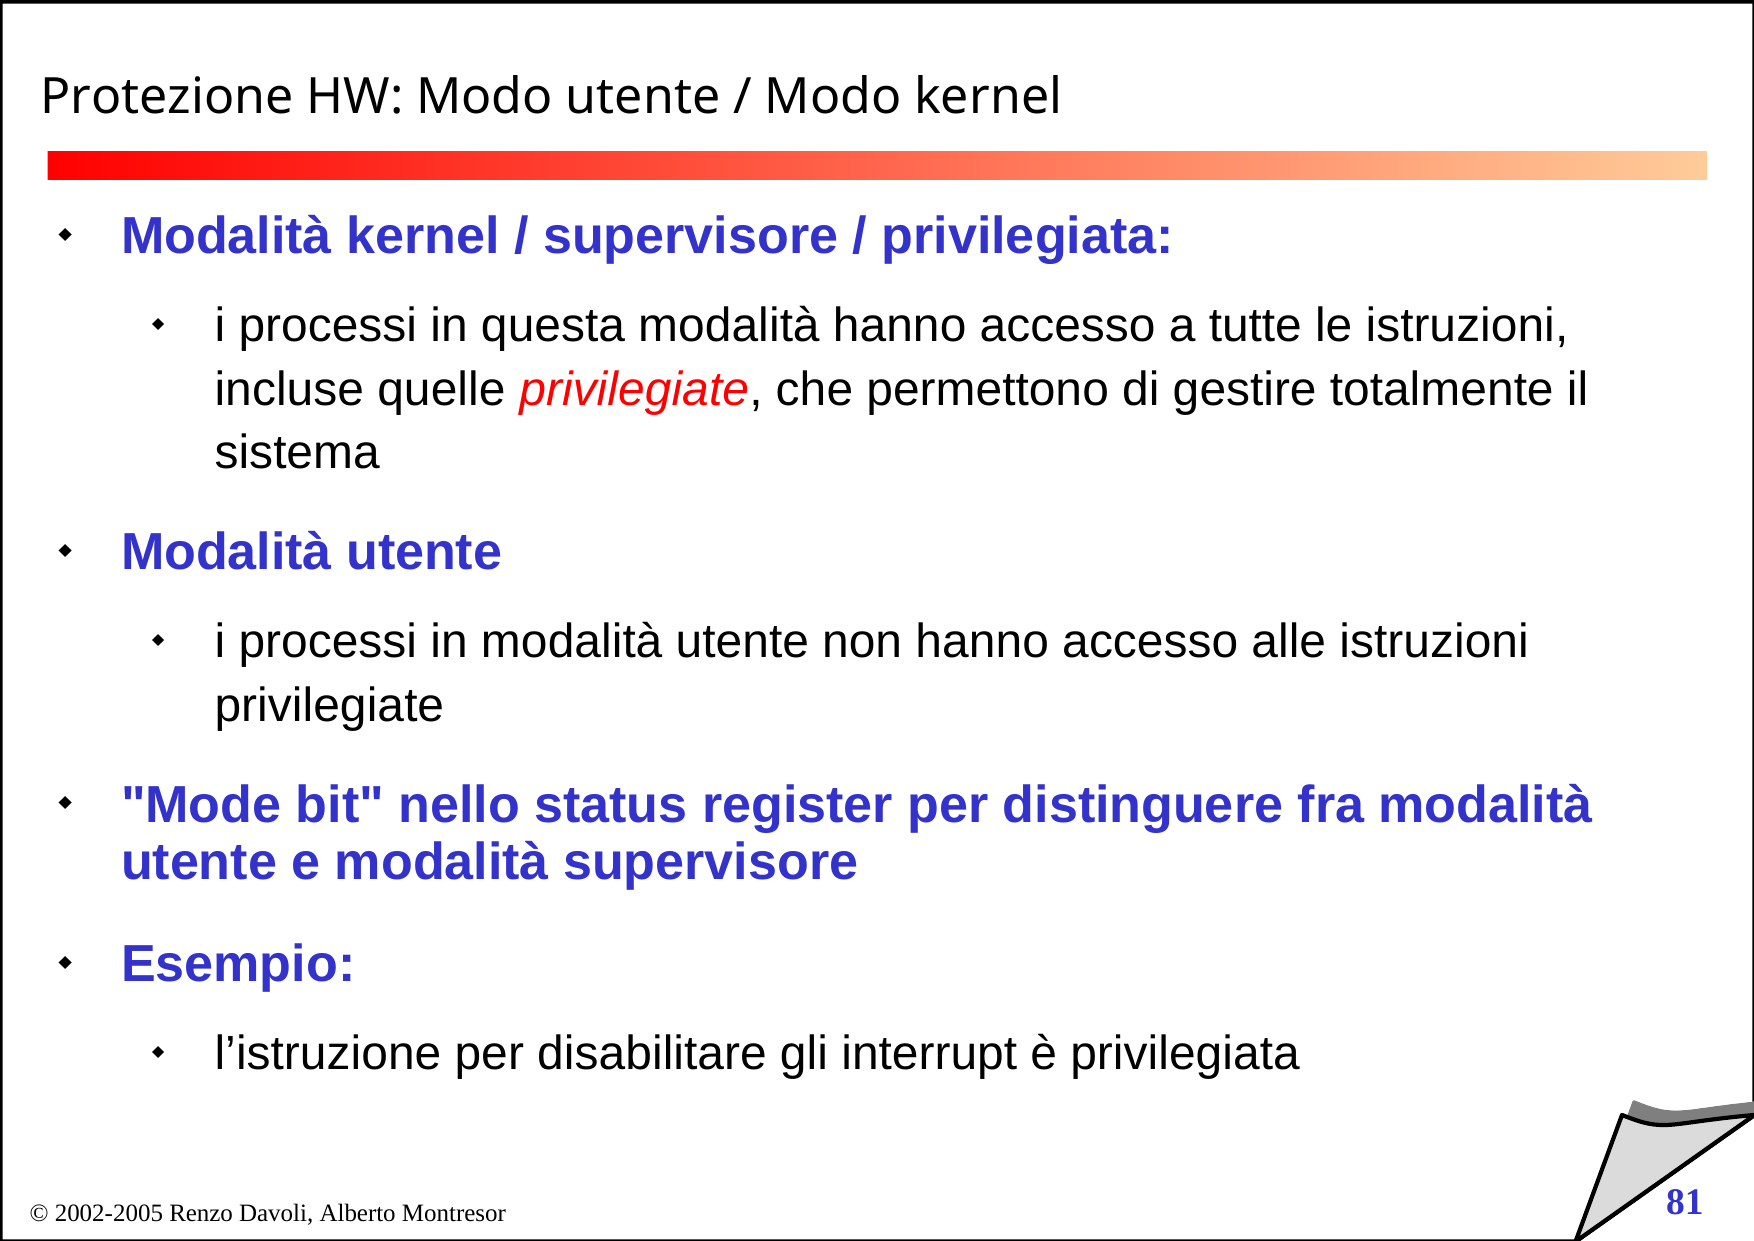

# Protezione HW: Modo utente / Modo kernel
Modalità kernel / supervisore / privilegiata:
i processi in questa modalità hanno accesso a tutte le istruzioni, incluse quelle privilegiate, che permettono di gestire totalmente il sistema
Modalità utente
i processi in modalità utente non hanno accesso alle istruzioni privilegiate
"Mode bit" nello status register per distinguere fra modalità utente e modalità supervisore
Esempio:
l’istruzione per disabilitare gli interrupt è privilegiata